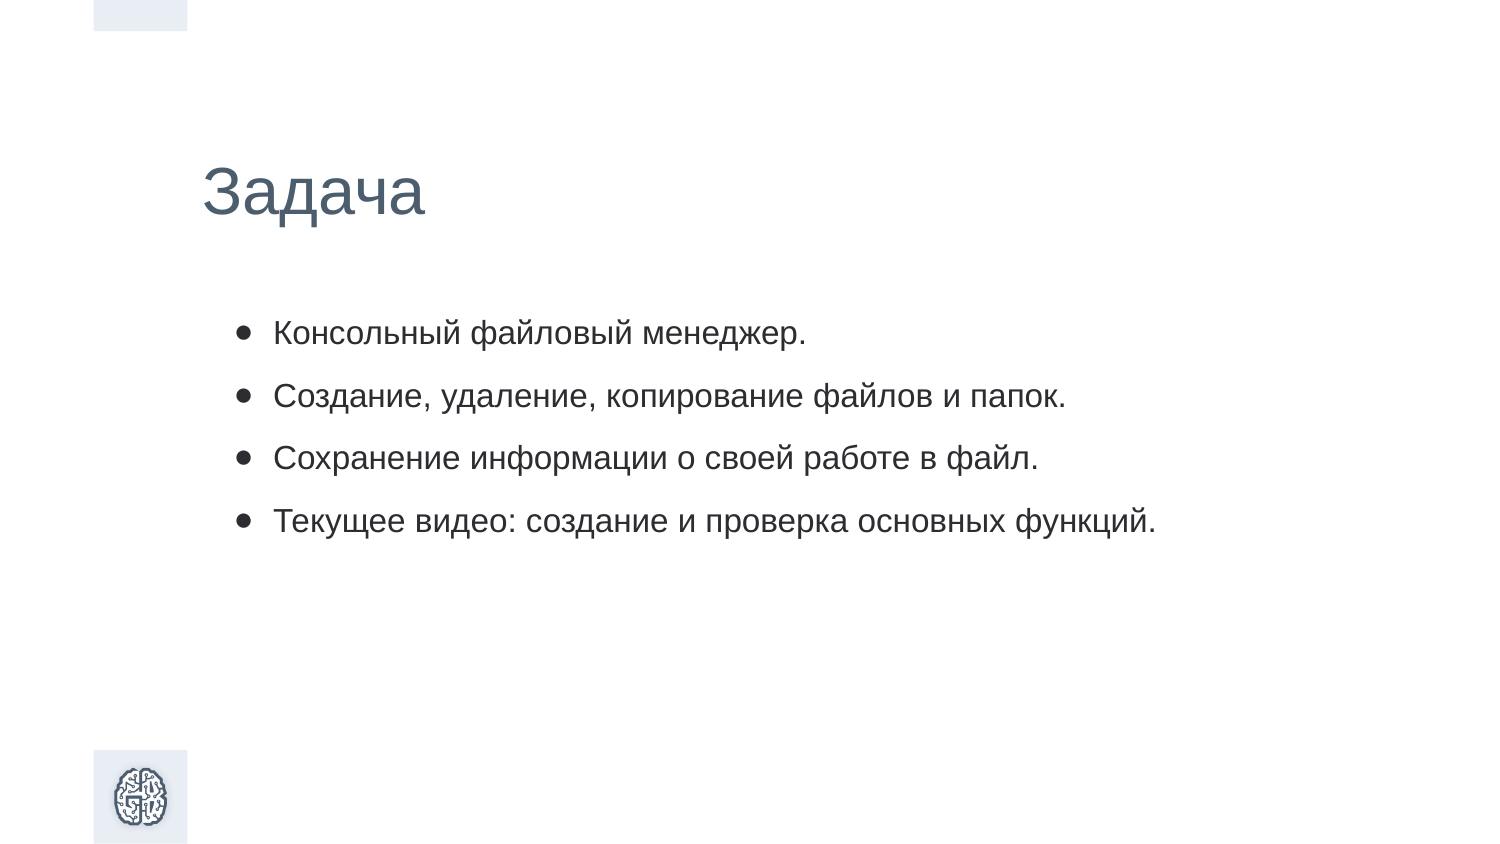

Задача
Консольный файловый менеджер.
Создание, удаление, копирование файлов и папок.
Сохранение информации о своей работе в файл.
Текущее видео: создание и проверка основных функций.